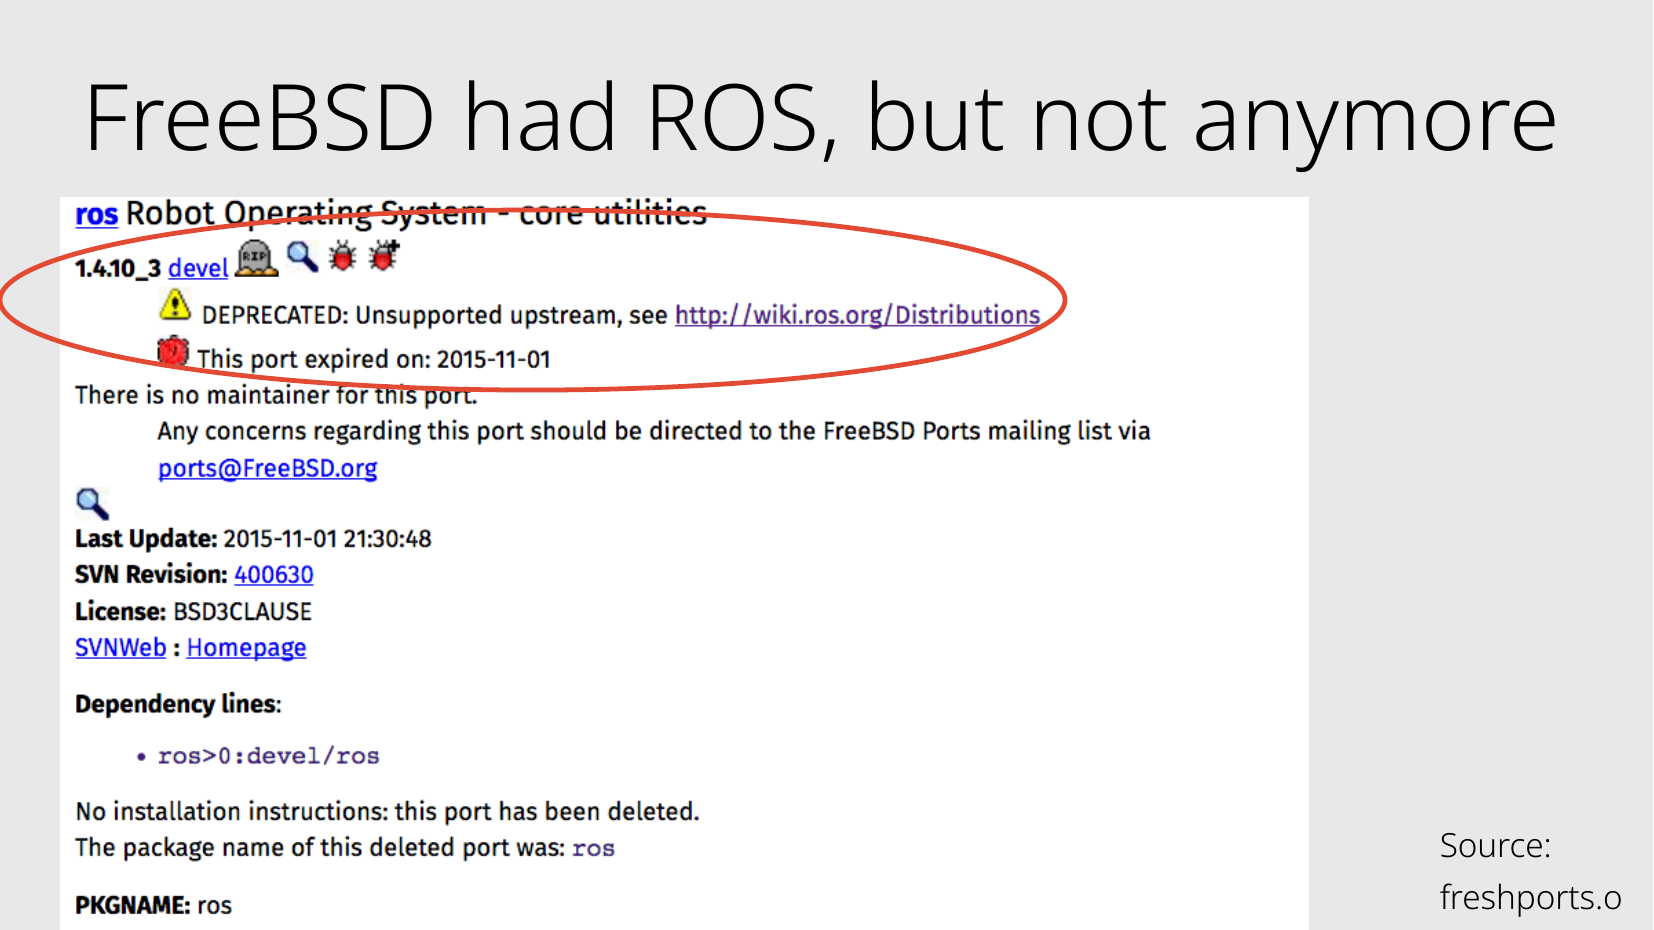

# FreeBSD had ROS, but not anymore
Source: freshports.org